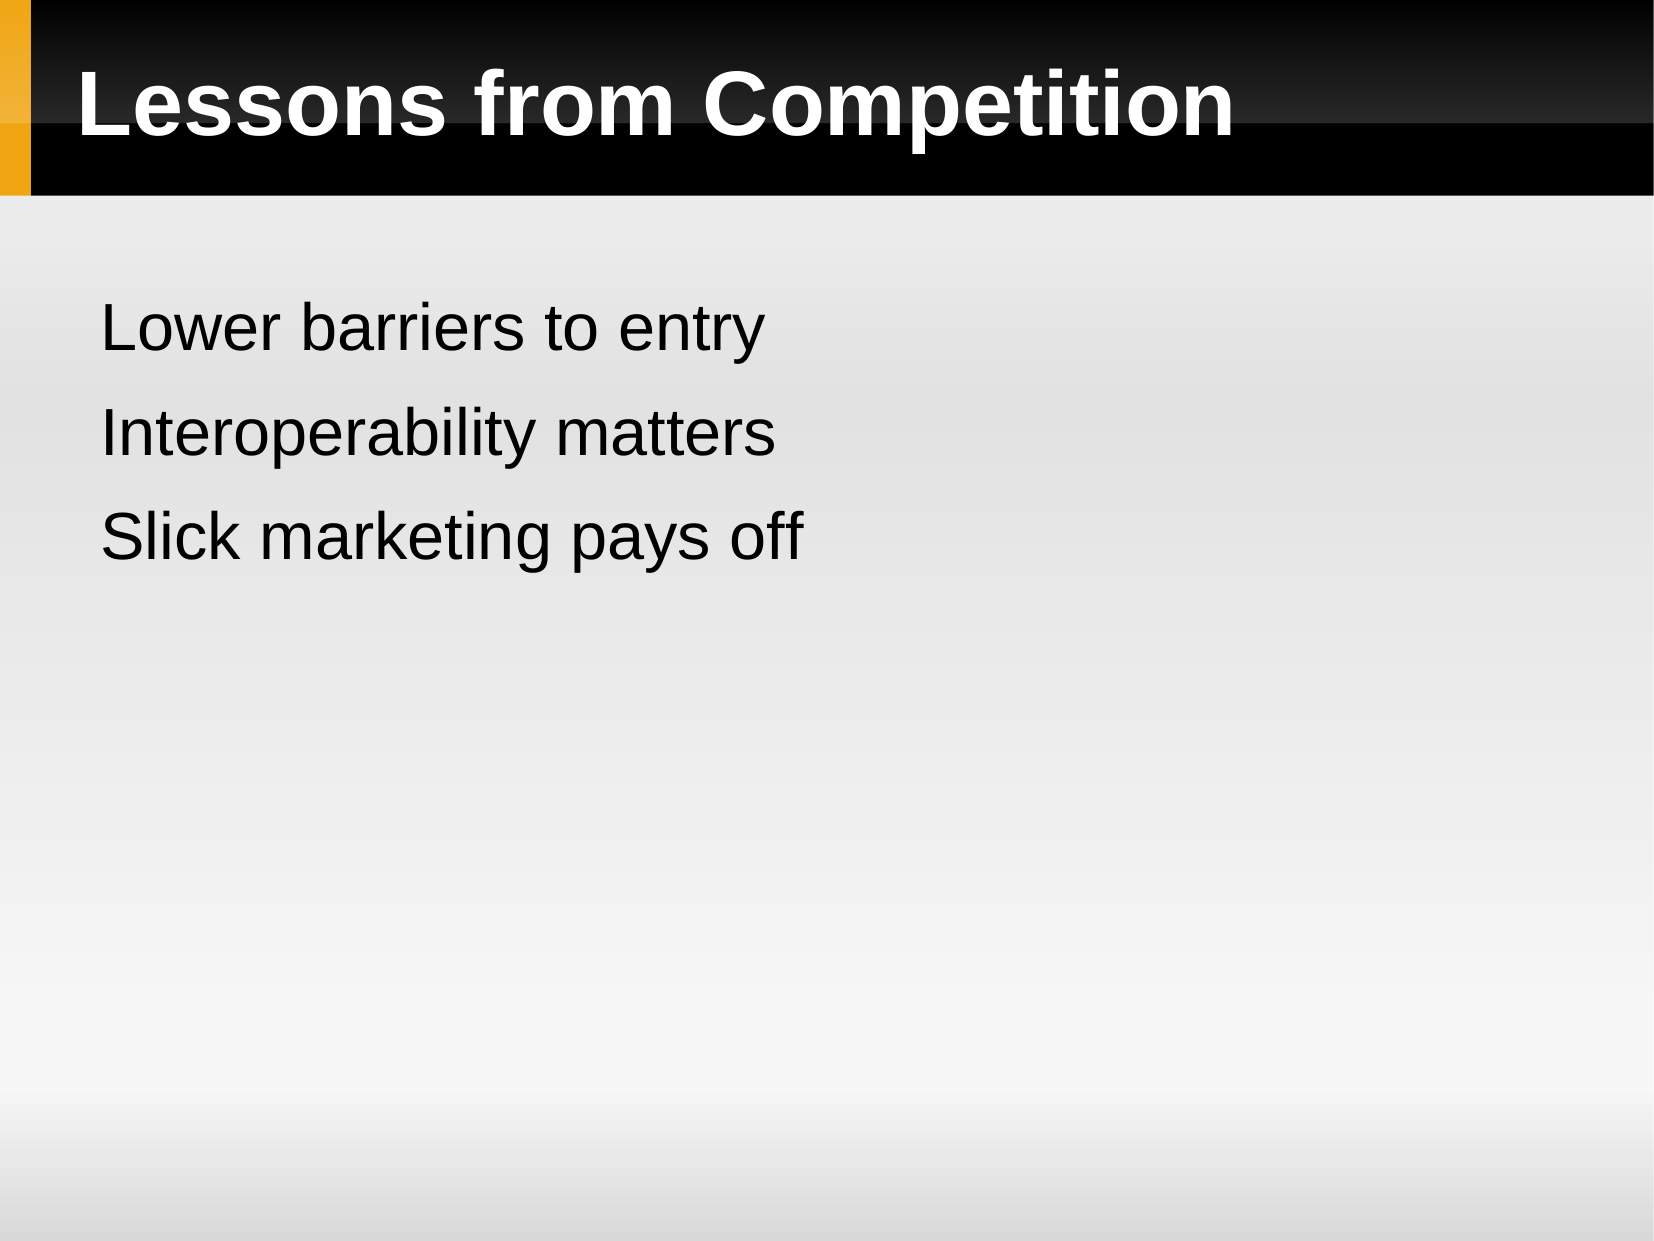

# Lessons from Competition
Lower barriers to entry
Interoperability matters
Slick marketing pays off